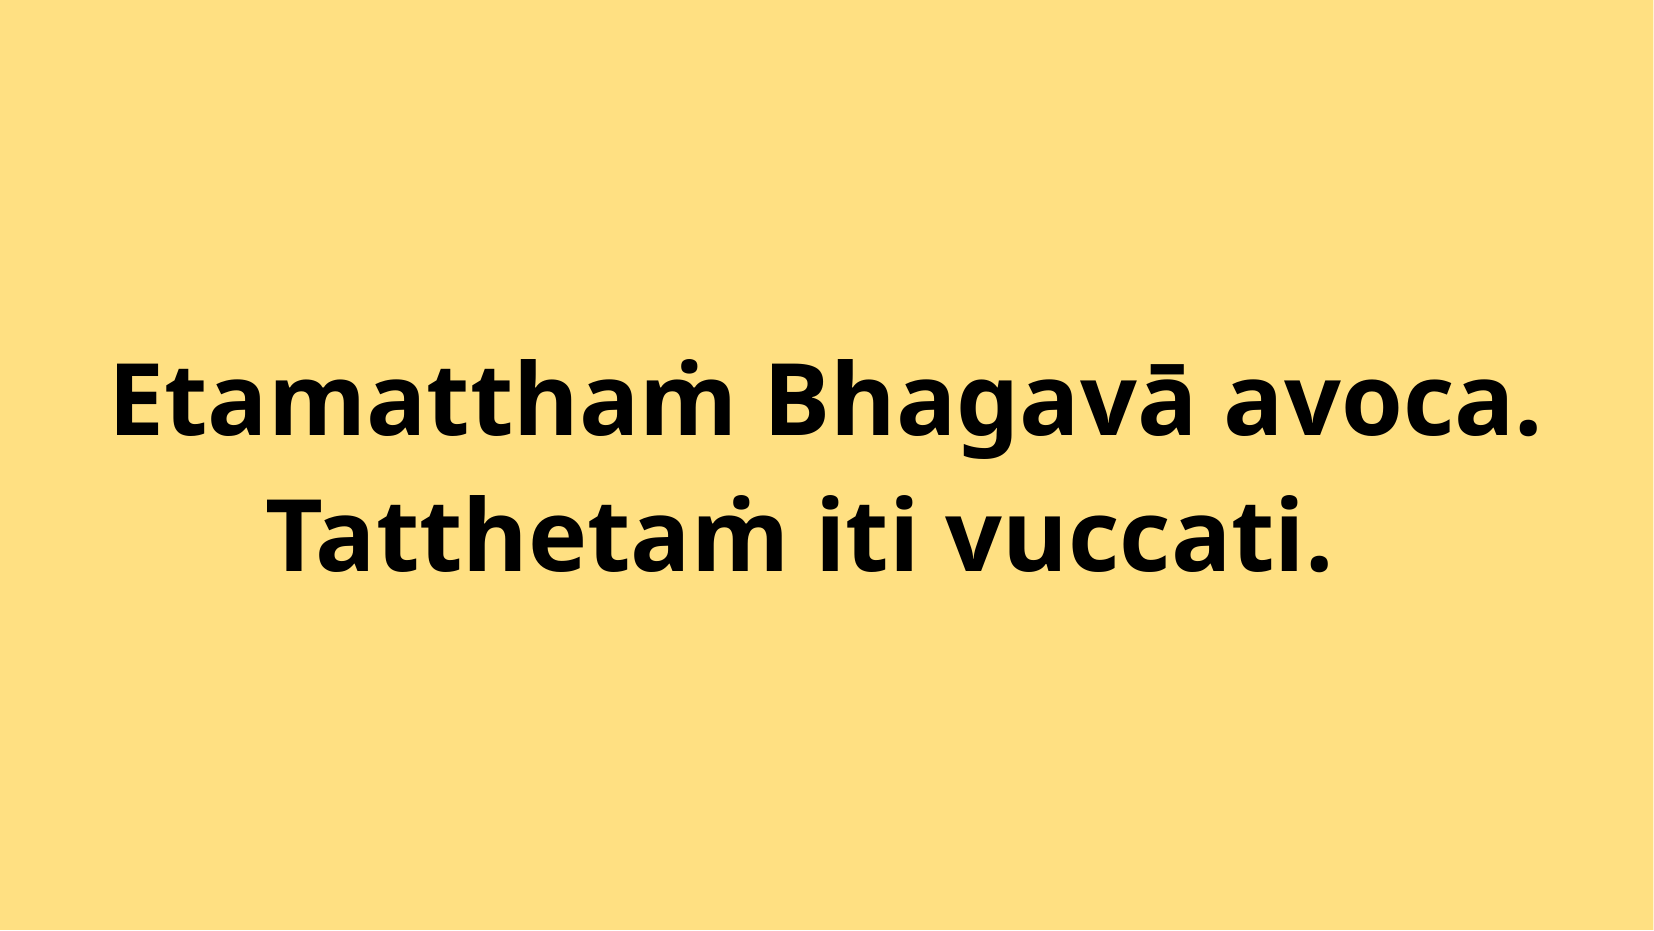

# Etamatthaṁ Bhagavā avoca. Tatthetaṁ iti vuccati.